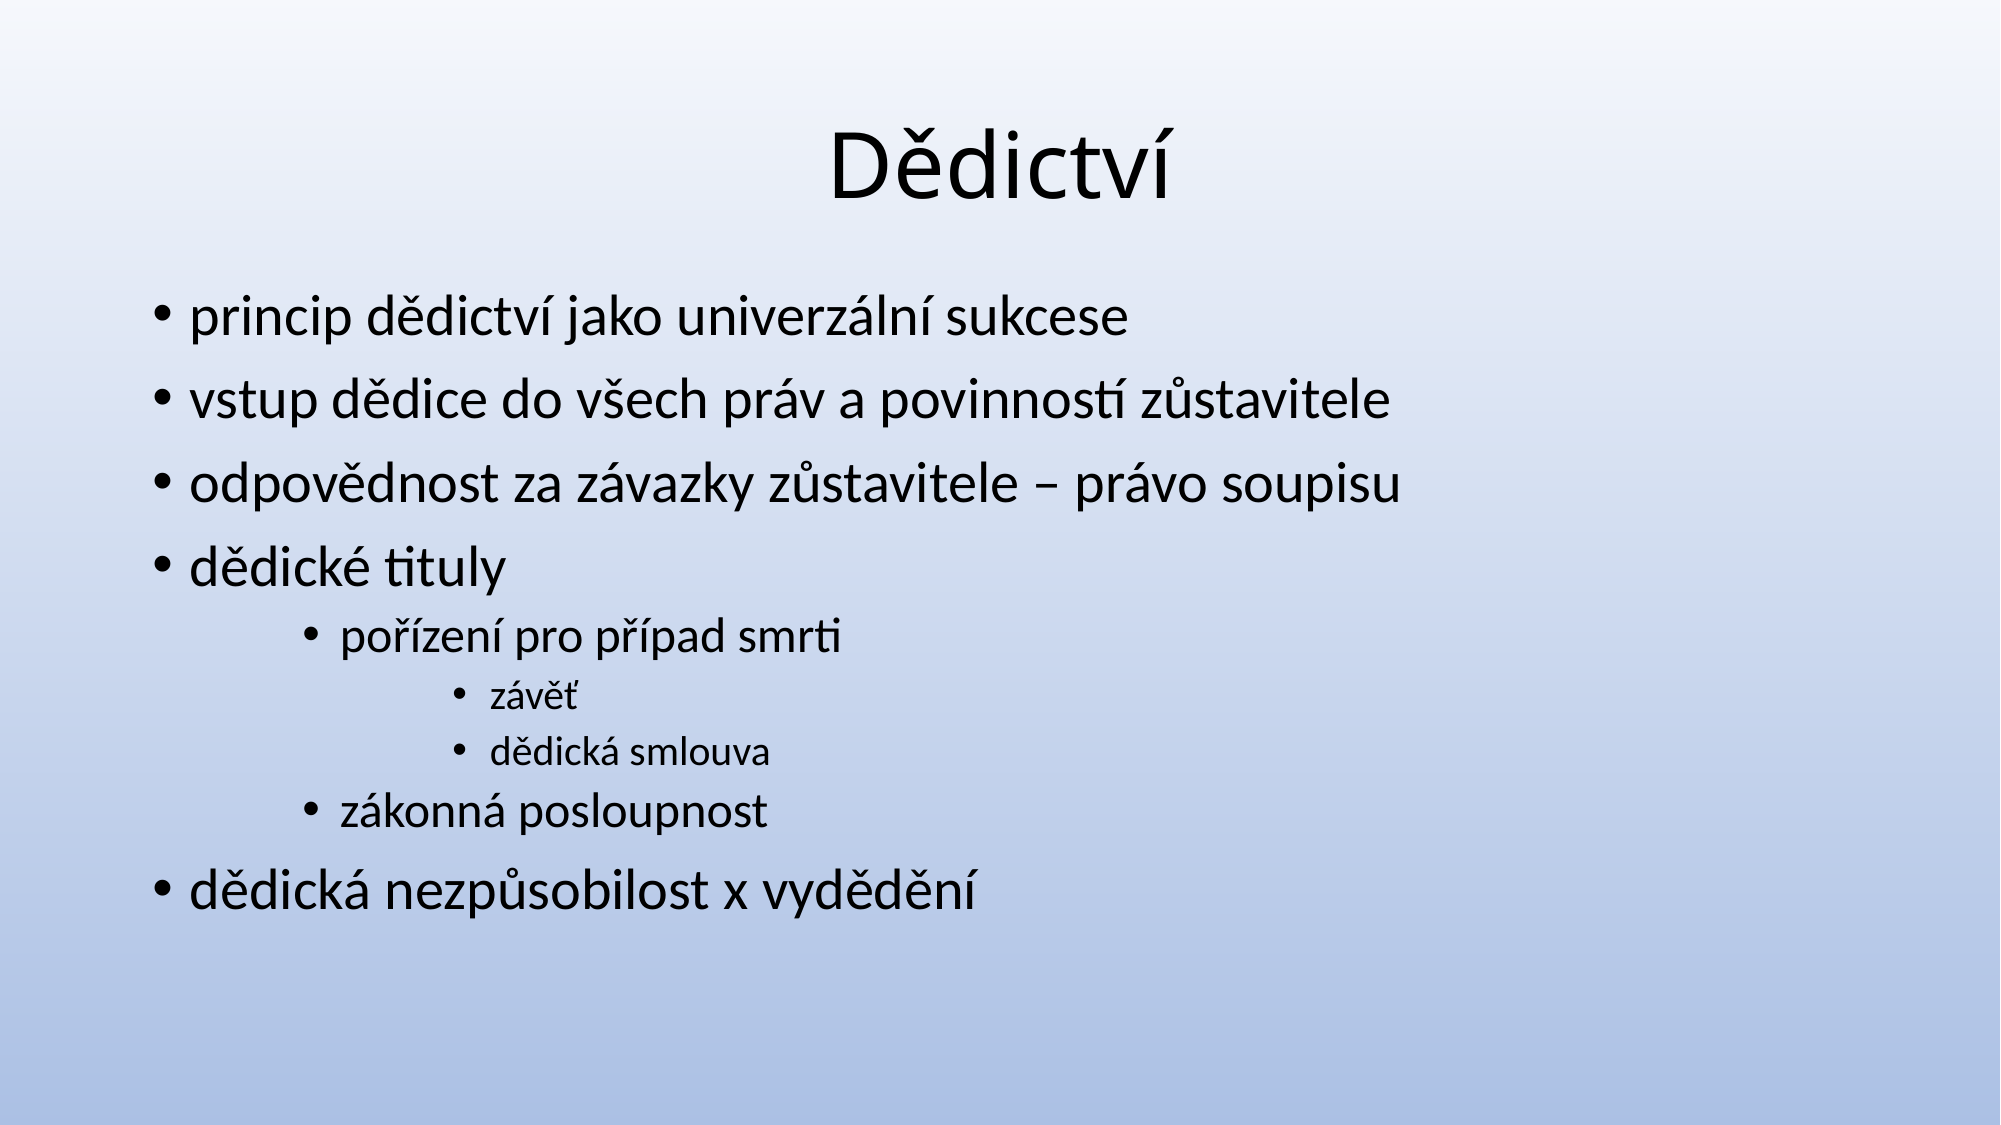

# Dědictví
princip dědictví jako univerzální sukcese
vstup dědice do všech práv a povinností zůstavitele
odpovědnost za závazky zůstavitele – právo soupisu
dědické tituly
pořízení pro případ smrti
závěť
dědická smlouva
zákonná posloupnost
dědická nezpůsobilost x vydědění